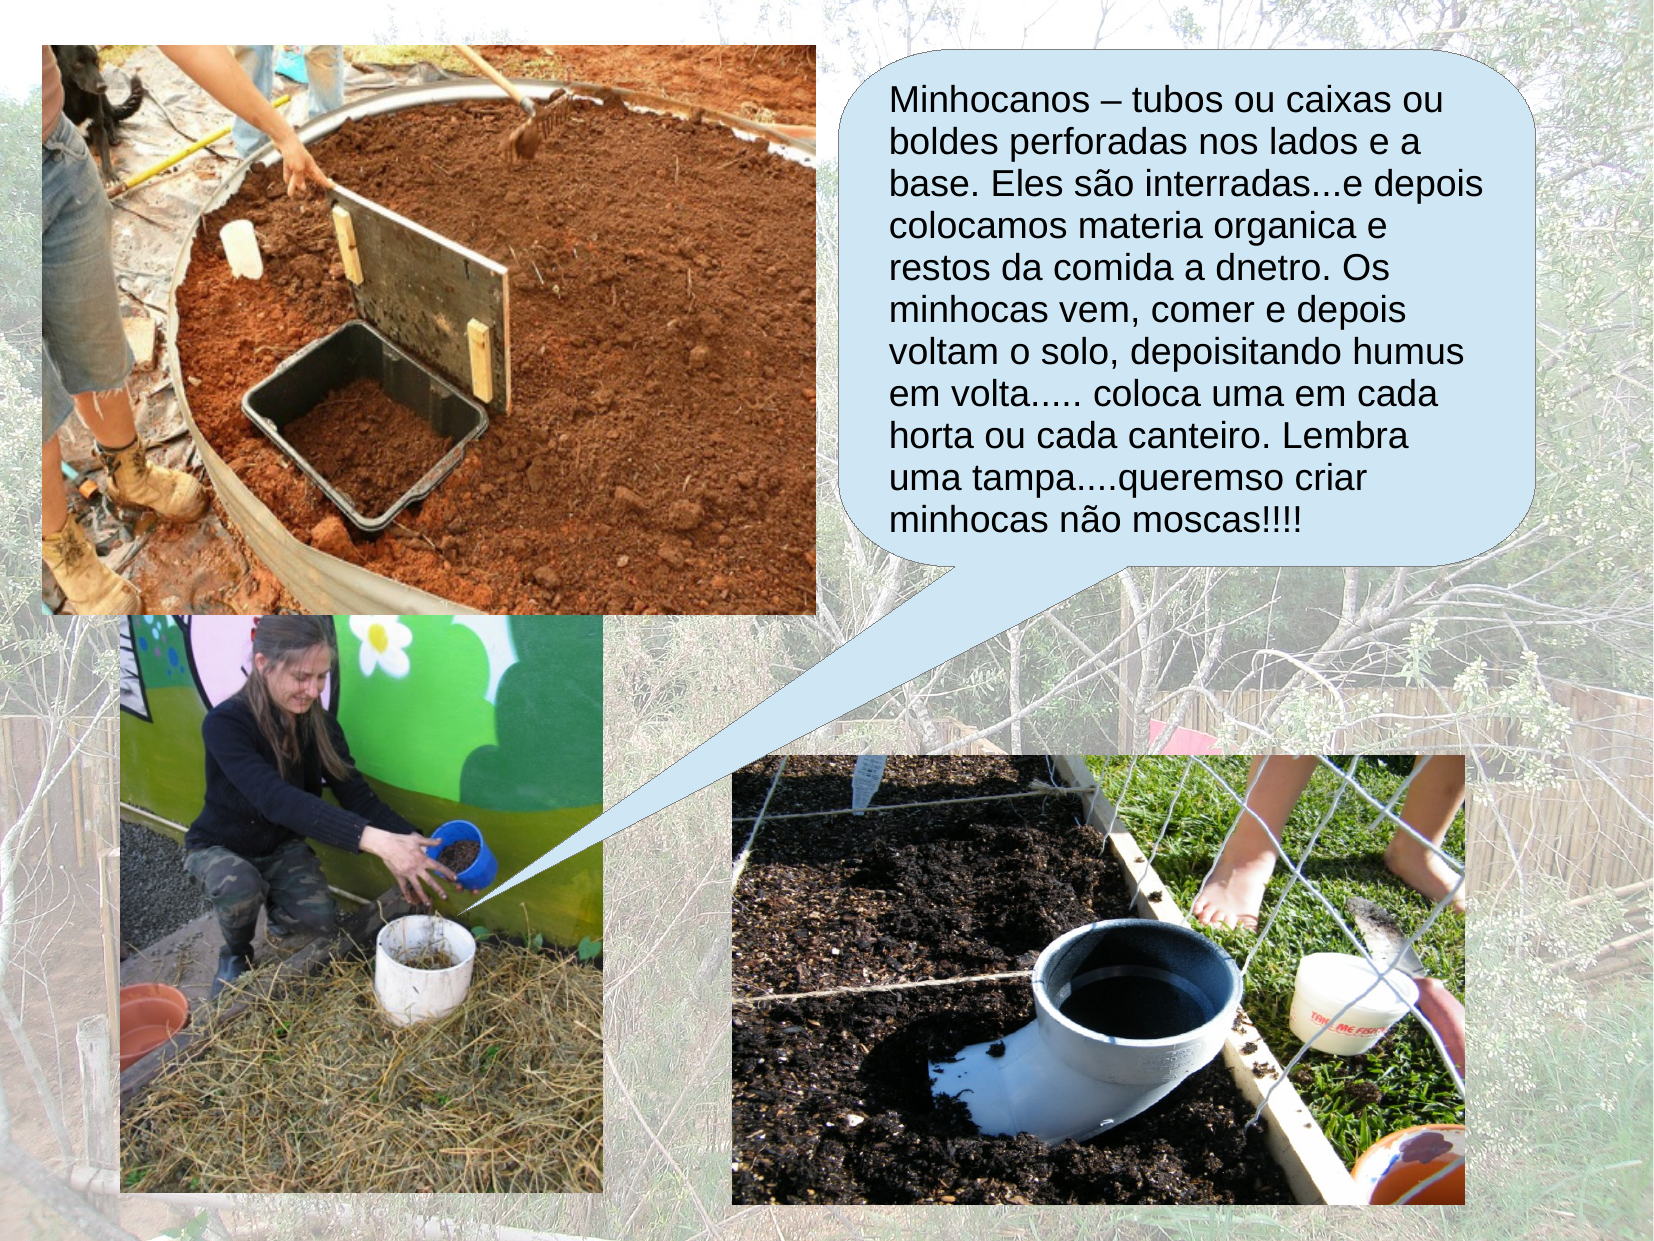

Minhocanos – tubos ou caixas ou boldes perforadas nos lados e a base. Eles são interradas...e depois colocamos materia organica e restos da comida a dnetro. Os minhocas vem, comer e depois voltam o solo, depoisitando humus em volta..... coloca uma em cada horta ou cada canteiro. Lembra uma tampa....queremso criar minhocas não moscas!!!!